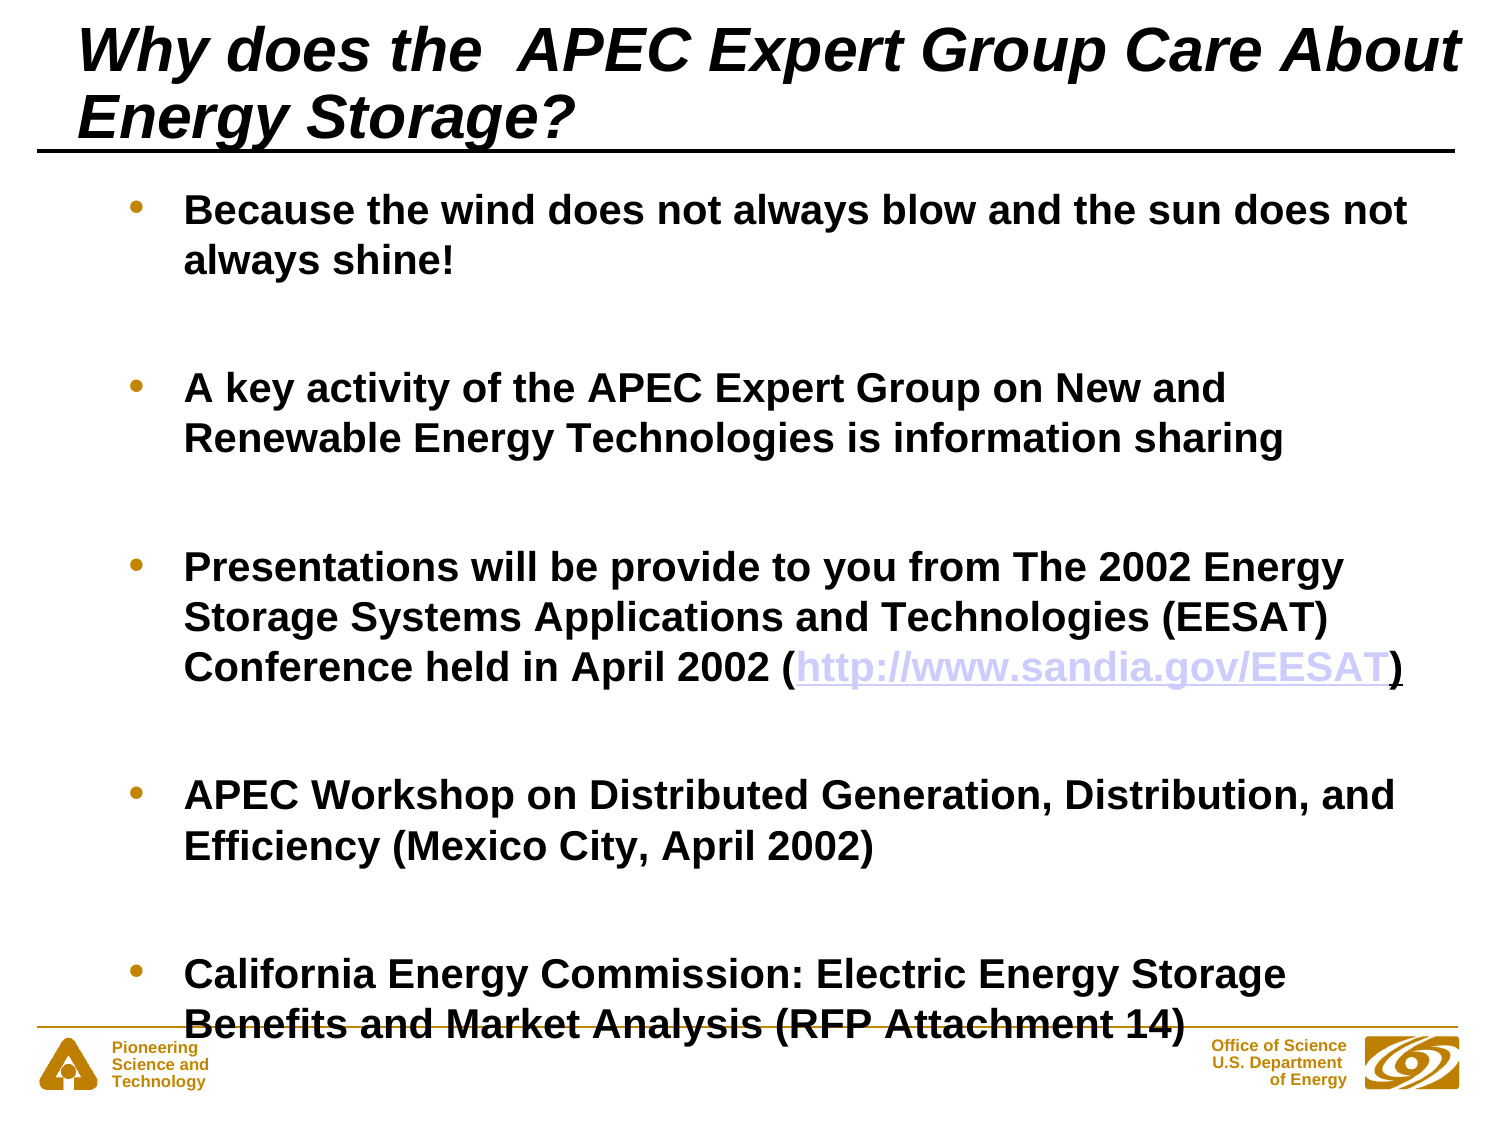

# Why does the APEC Expert Group Care About Energy Storage?
Because the wind does not always blow and the sun does not always shine!
A key activity of the APEC Expert Group on New and Renewable Energy Technologies is information sharing
Presentations will be provide to you from The 2002 Energy Storage Systems Applications and Technologies (EESAT) Conference held in April 2002 (http://www.sandia.gov/EESAT)
APEC Workshop on Distributed Generation, Distribution, and Efficiency (Mexico City, April 2002)
California Energy Commission: Electric Energy Storage Benefits and Market Analysis (RFP Attachment 14)